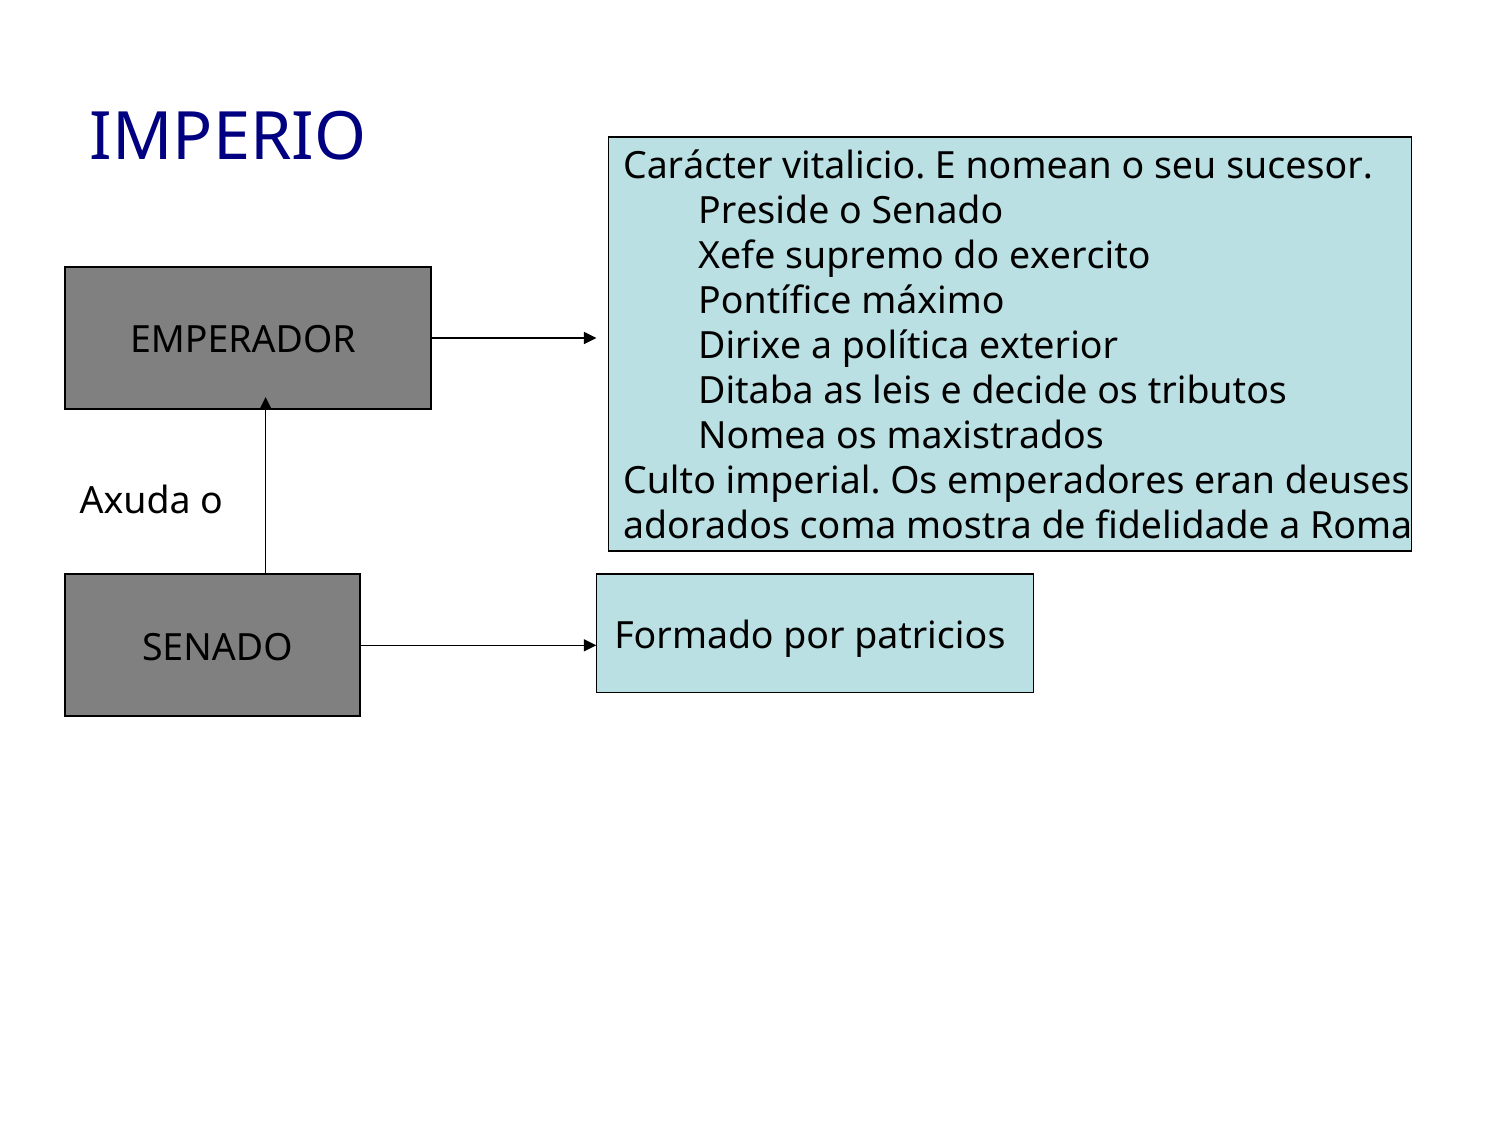

# IMPERIO
Carácter vitalicio. E nomean o seu sucesor.
Preside o Senado
Xefe supremo do exercito
Pontífice máximo
Dirixe a política exterior
Ditaba as leis e decide os tributos
Nomea os maxistrados
Culto imperial. Os emperadores eran deuses
adorados coma mostra de fidelidade a Roma
EMPERADOR
Axuda o
 SENADO
Formado por patricios